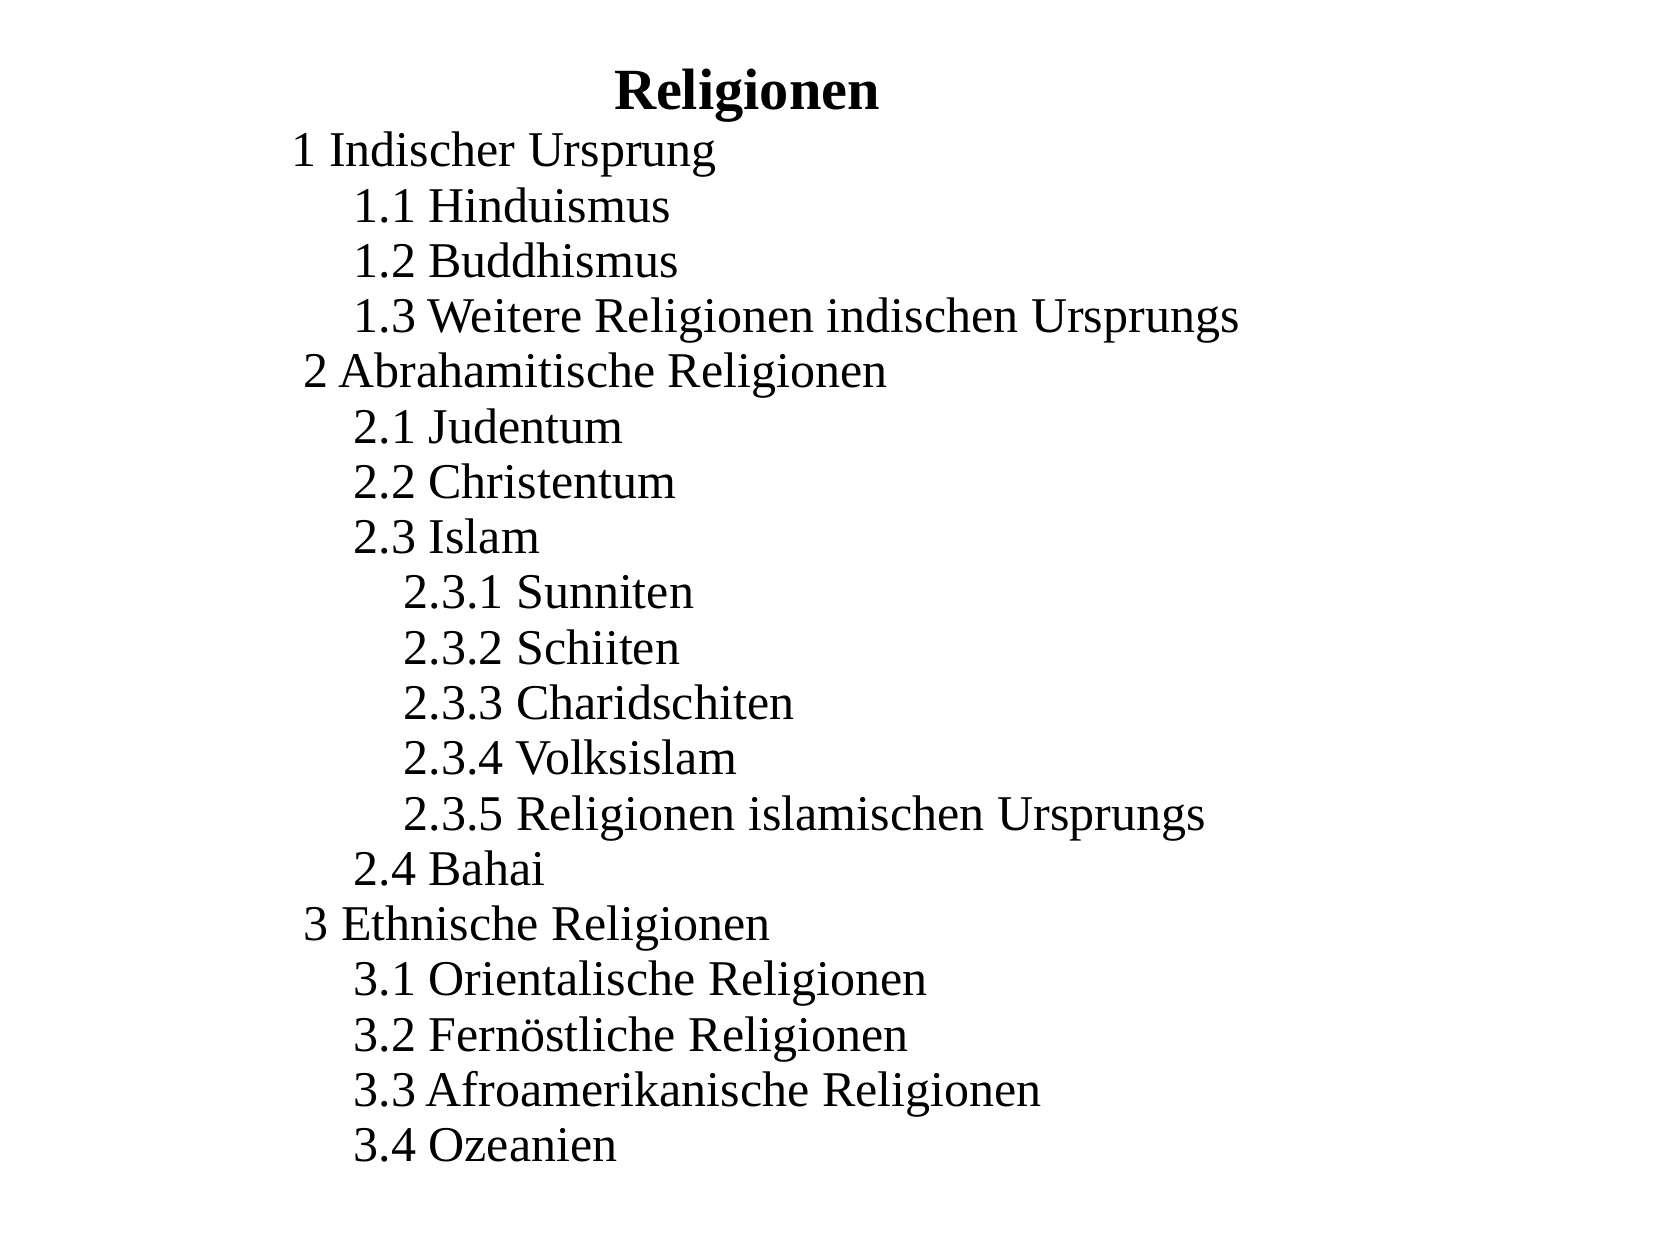

Religionen
 1 Indischer Ursprung
 1.1 Hinduismus
 1.2 Buddhismus
 1.3 Weitere Religionen indischen Ursprungs
 2 Abrahamitische Religionen
 2.1 Judentum
 2.2 Christentum
 2.3 Islam
 2.3.1 Sunniten
 2.3.2 Schiiten
 2.3.3 Charidschiten
 2.3.4 Volksislam
 2.3.5 Religionen islamischen Ursprungs
 2.4 Bahai
 3 Ethnische Religionen
 3.1 Orientalische Religionen
 3.2 Fernöstliche Religionen
 3.3 Afroamerikanische Religionen
 3.4 Ozeanien